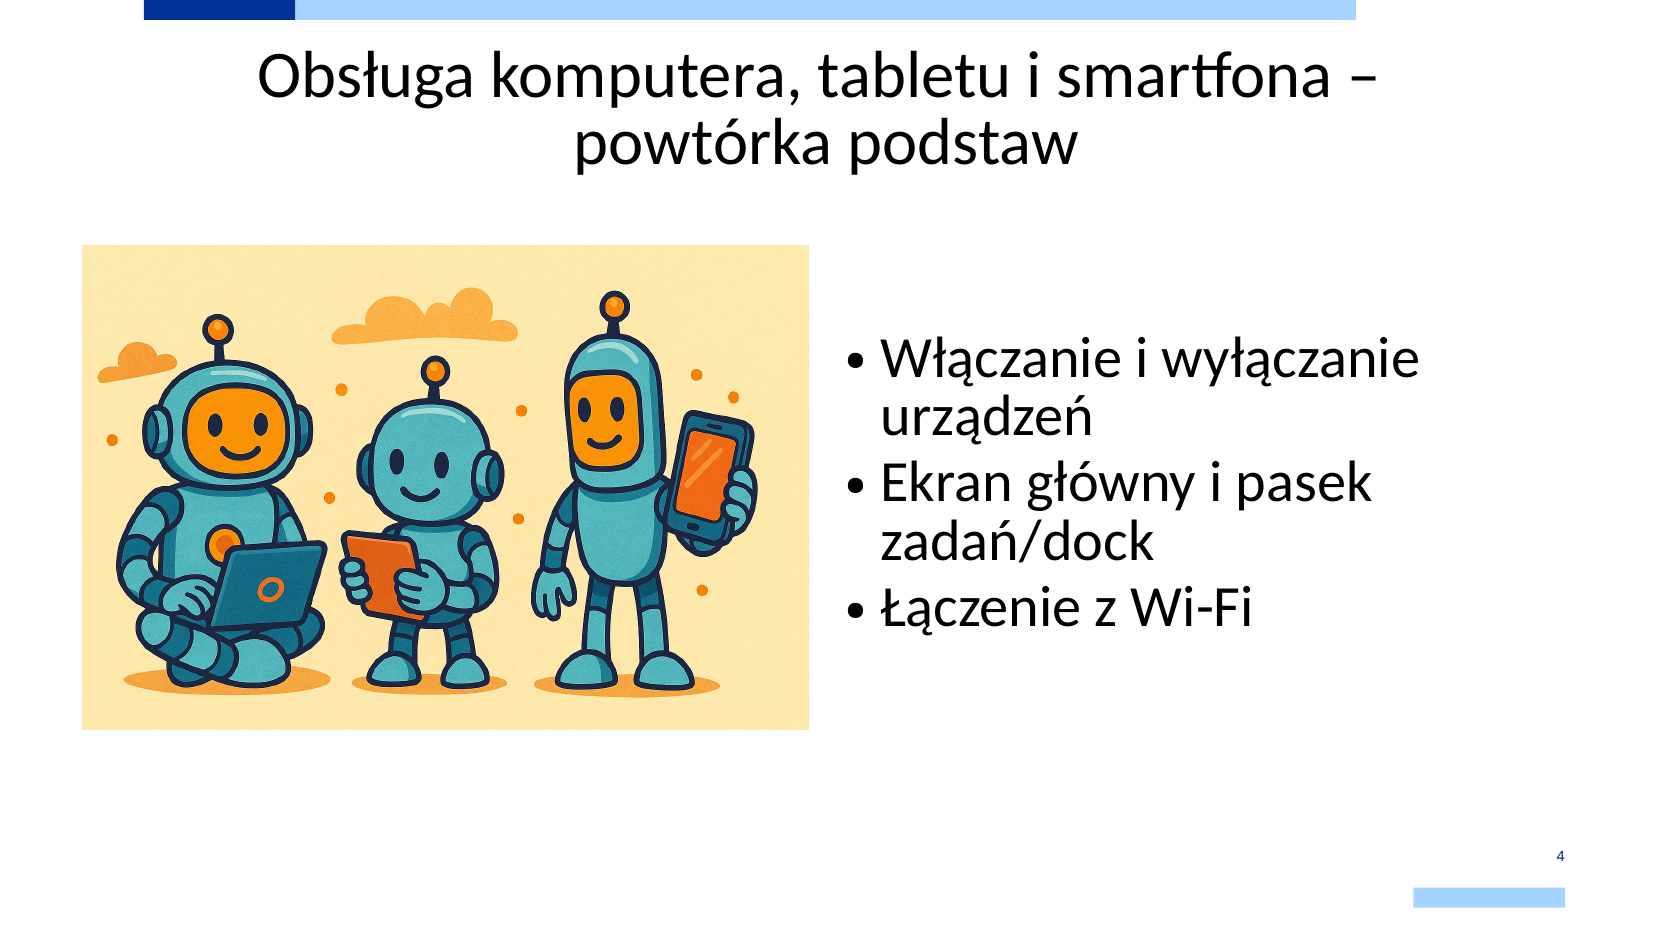

# Obsługa komputera, tabletu i smartfona – powtórka podstaw
Włączanie i wyłączanie urządzeń
Ekran główny i pasek zadań/dock
Łączenie z Wi-Fi